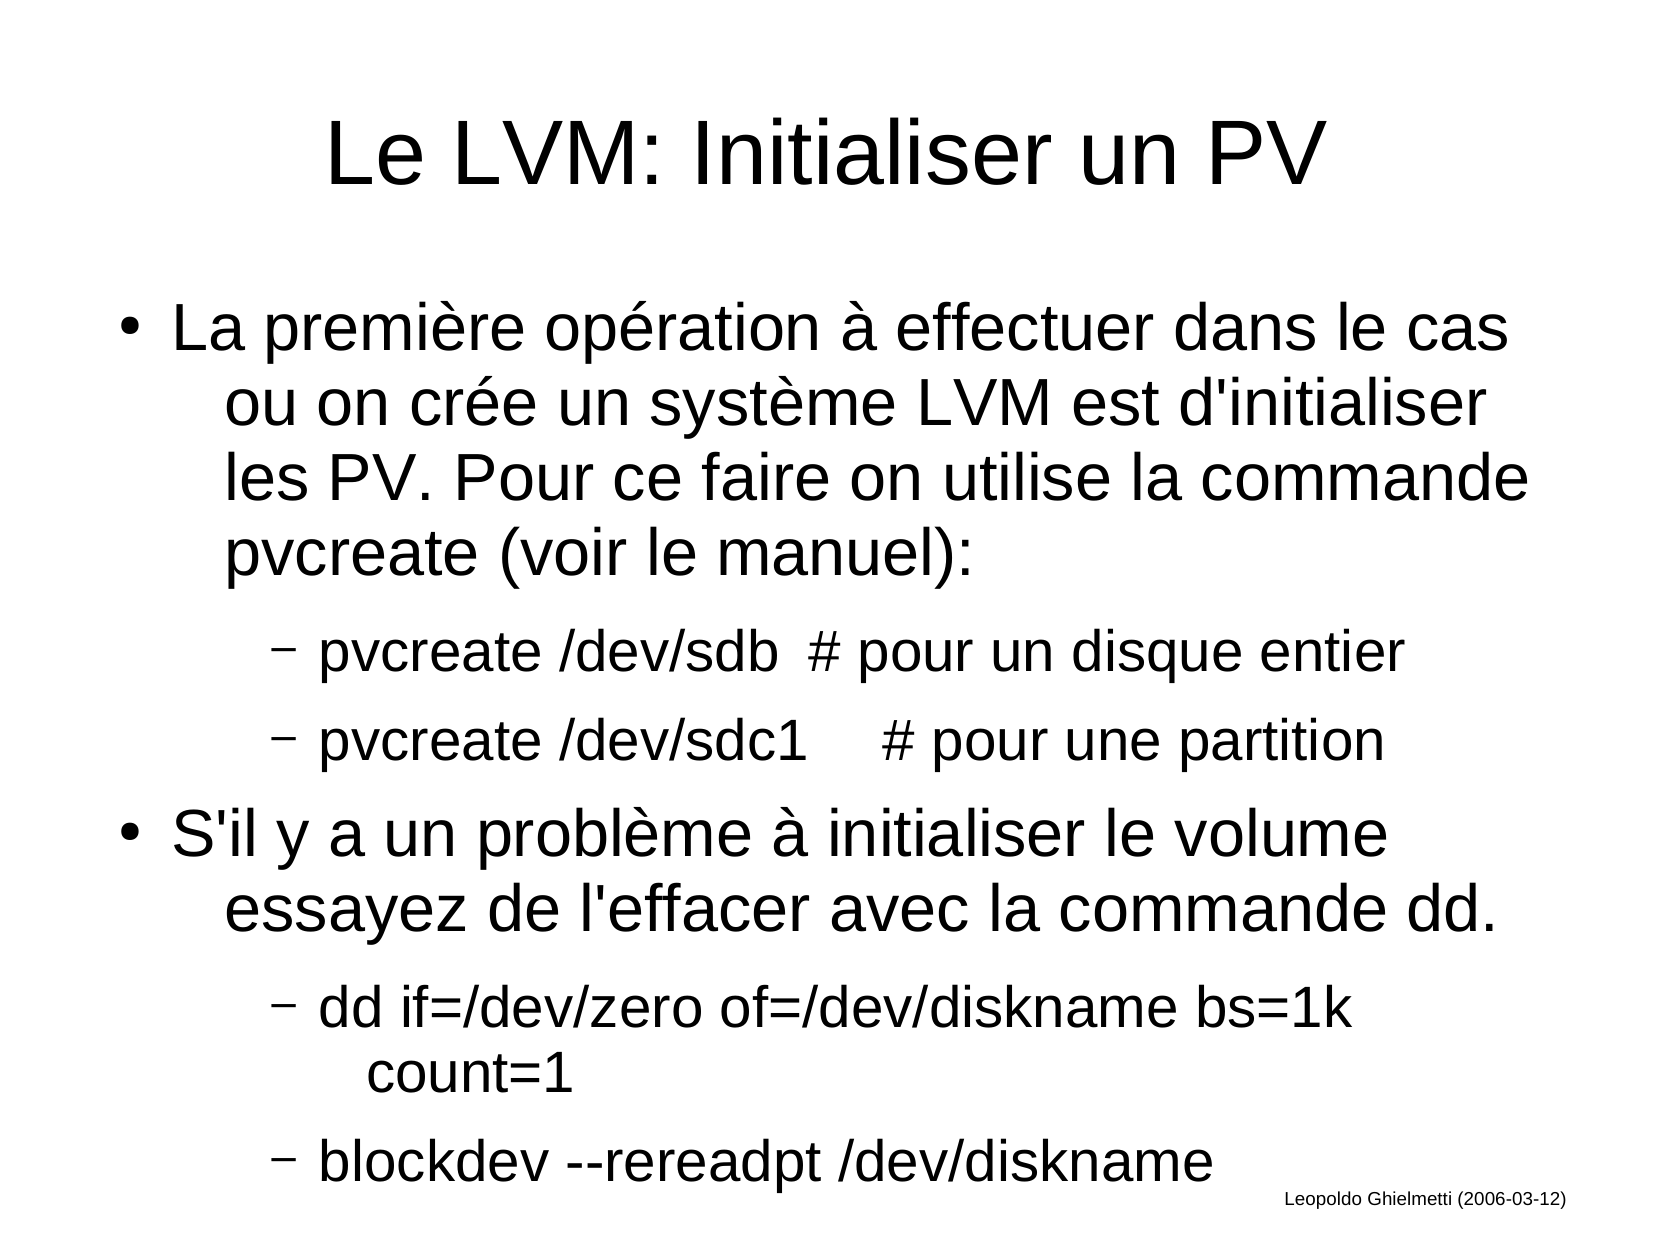

# Le LVM: Initialiser un PV
La première opération à effectuer dans le cas ou on crée un système LVM est d'initialiser les PV. Pour ce faire on utilise la commande pvcreate (voir le manuel):
pvcreate /dev/sdb	# pour un disque entier
pvcreate /dev/sdc1	# pour une partition
S'il y a un problème à initialiser le volume essayez de l'effacer avec la commande dd.
dd if=/dev/zero of=/dev/diskname bs=1k count=1
blockdev --rereadpt /dev/diskname
Leopoldo Ghielmetti (2006-03-12)